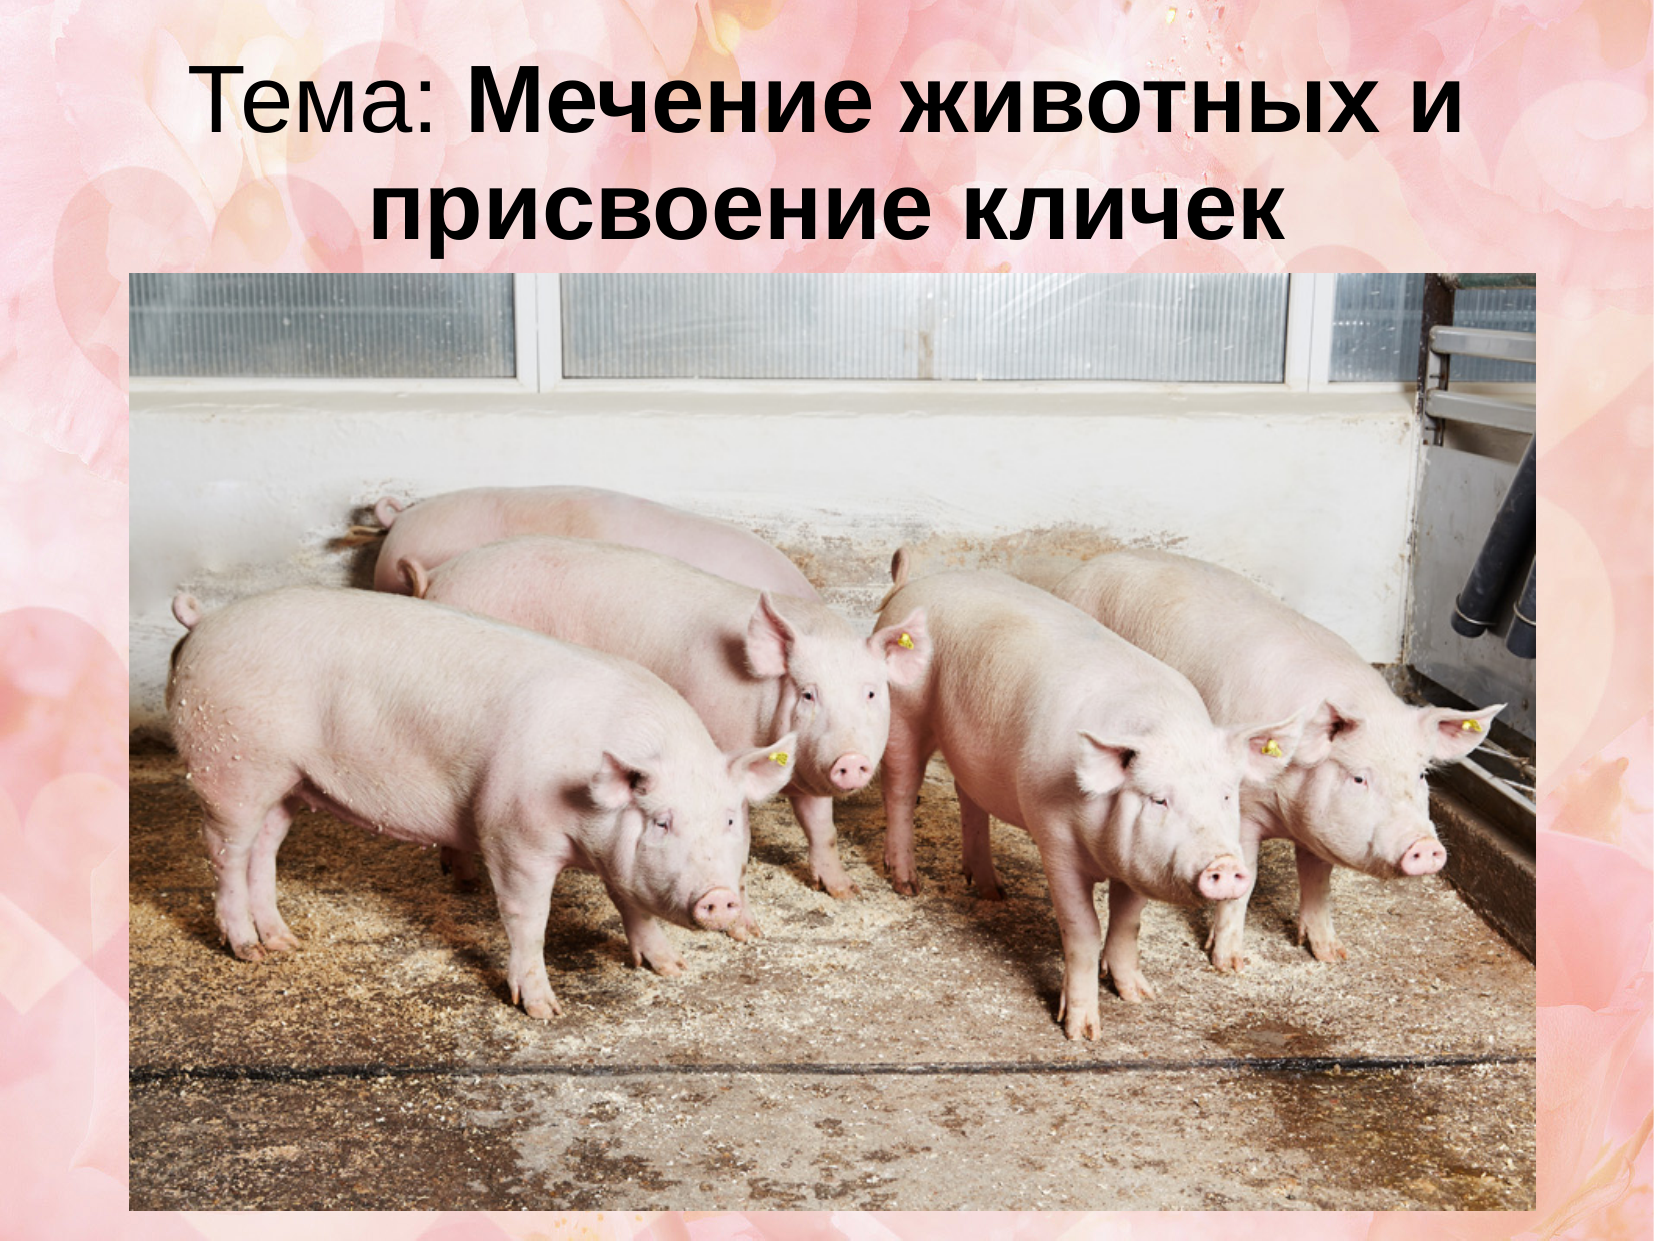

# Тема: Мечение животных и присвоение кличек